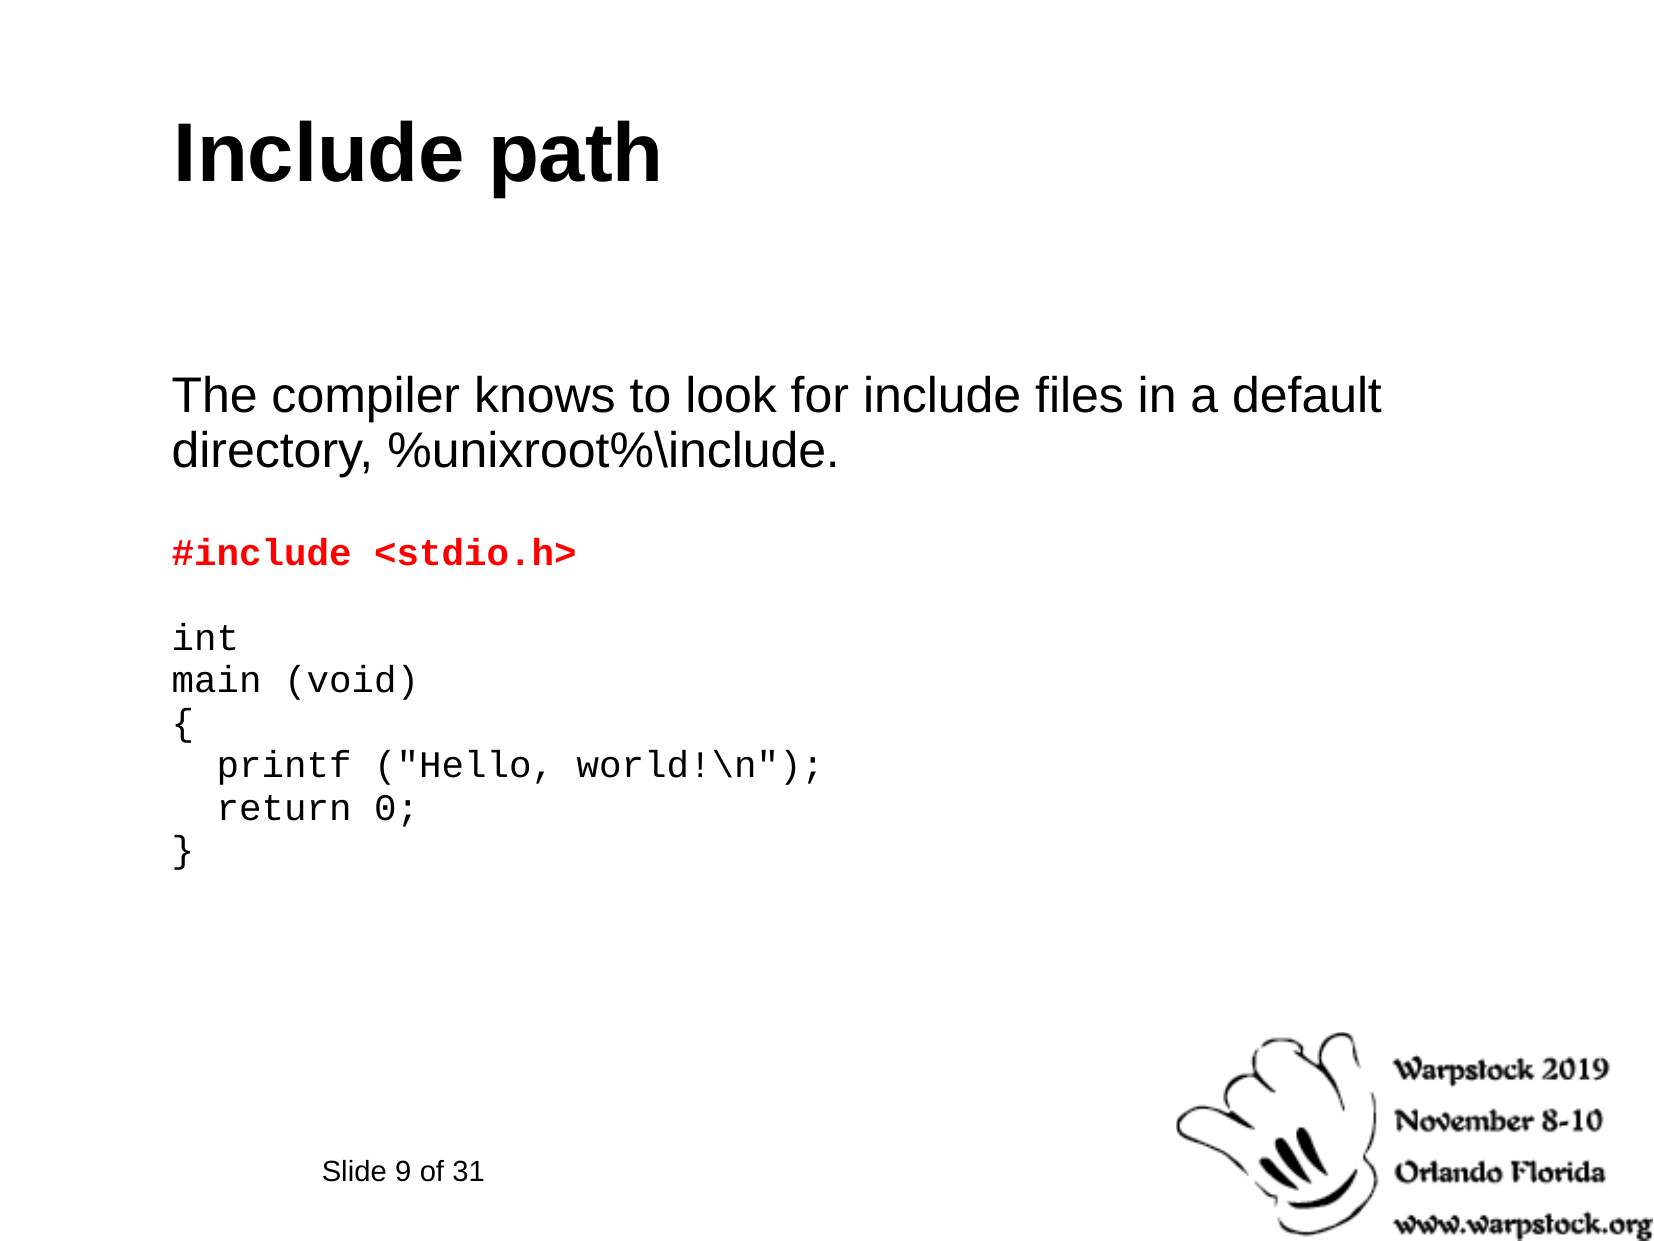

# Include path
The compiler knows to look for include files in a default directory, %unixroot%\include.
#include <stdio.h>
int
main (void)
{
 printf ("Hello, world!\n");
 return 0;
}